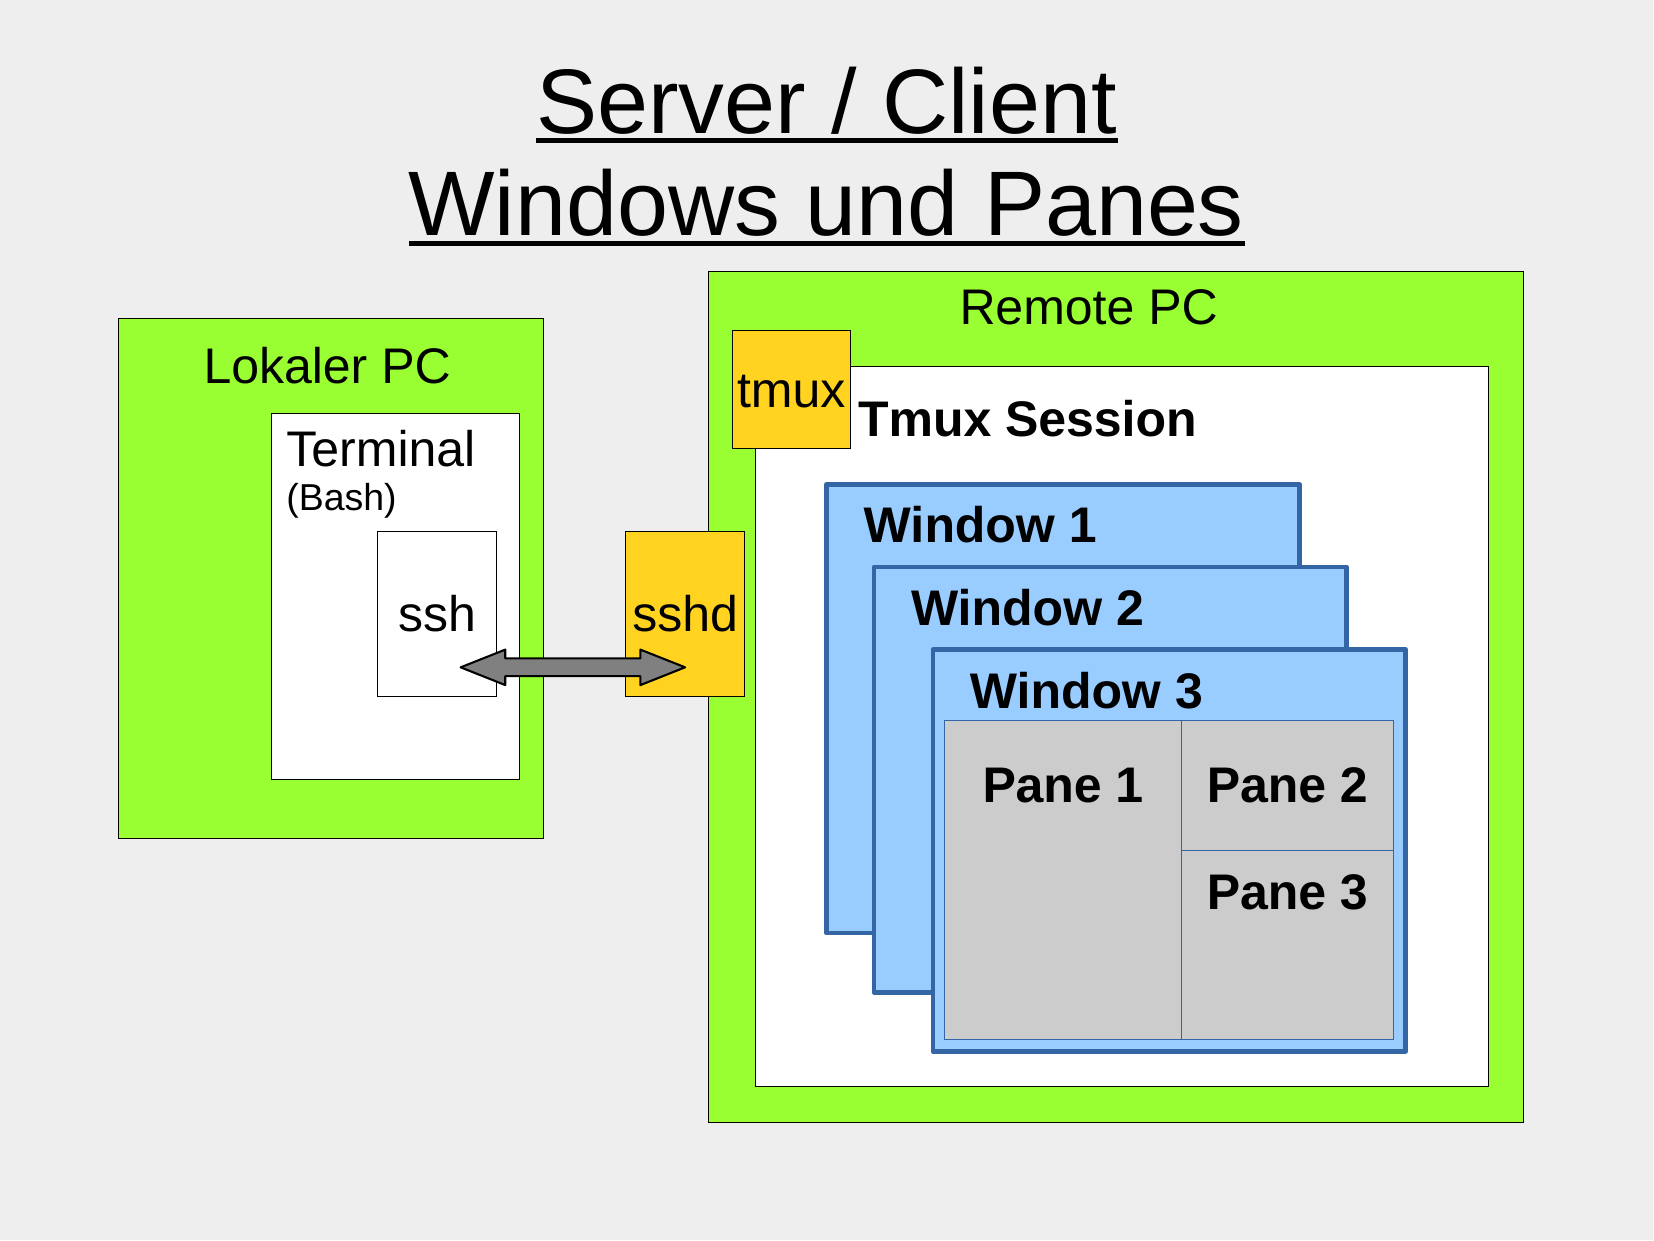

# Server / Client Windows und Panes
Remote PC
tmux
Lokaler PC
Tmux Session
Terminal
(Bash)
Window 1
ssh
sshd
Window 2
Window 3
Pane 1
Pane 2
Pane 3